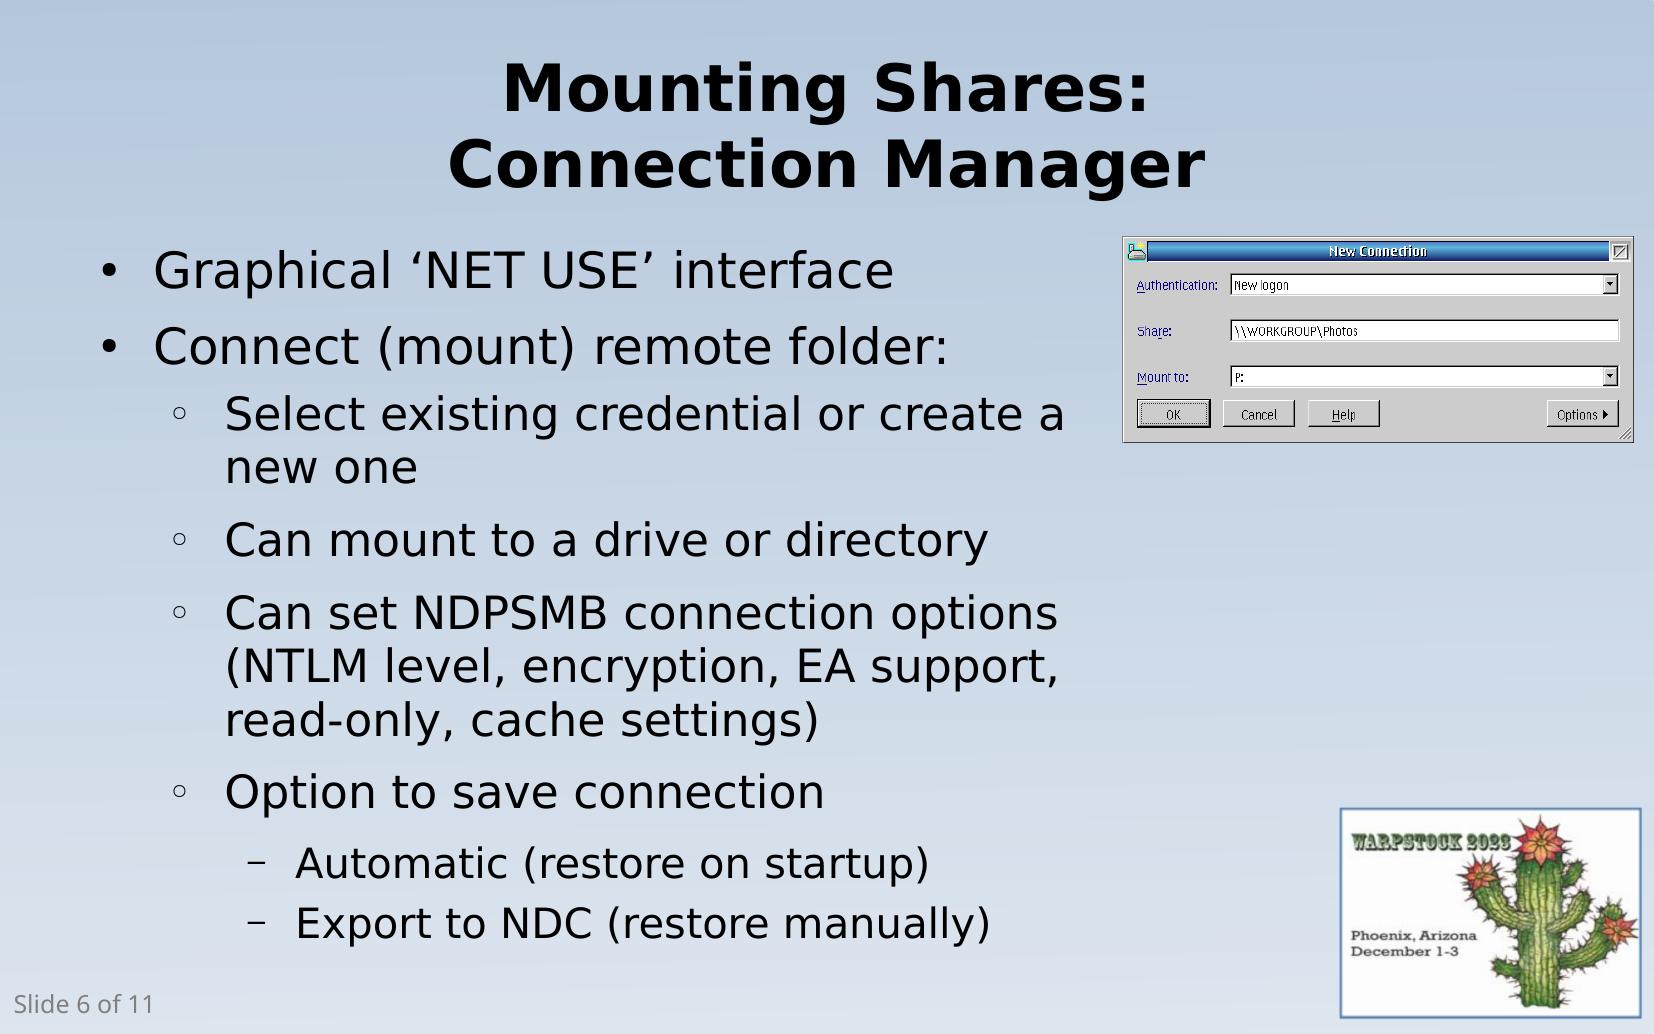

# Mounting Shares: Connection Manager
Graphical ‘NET USE’ interface
Connect (mount) remote folder:
Select existing credential or create a new one
Can mount to a drive or directory
Can set NDPSMB connection options (NTLM level, encryption, EA support, read-only, cache settings)
Option to save connection
Automatic (restore on startup)
Export to NDC (restore manually)
Slide of <count>